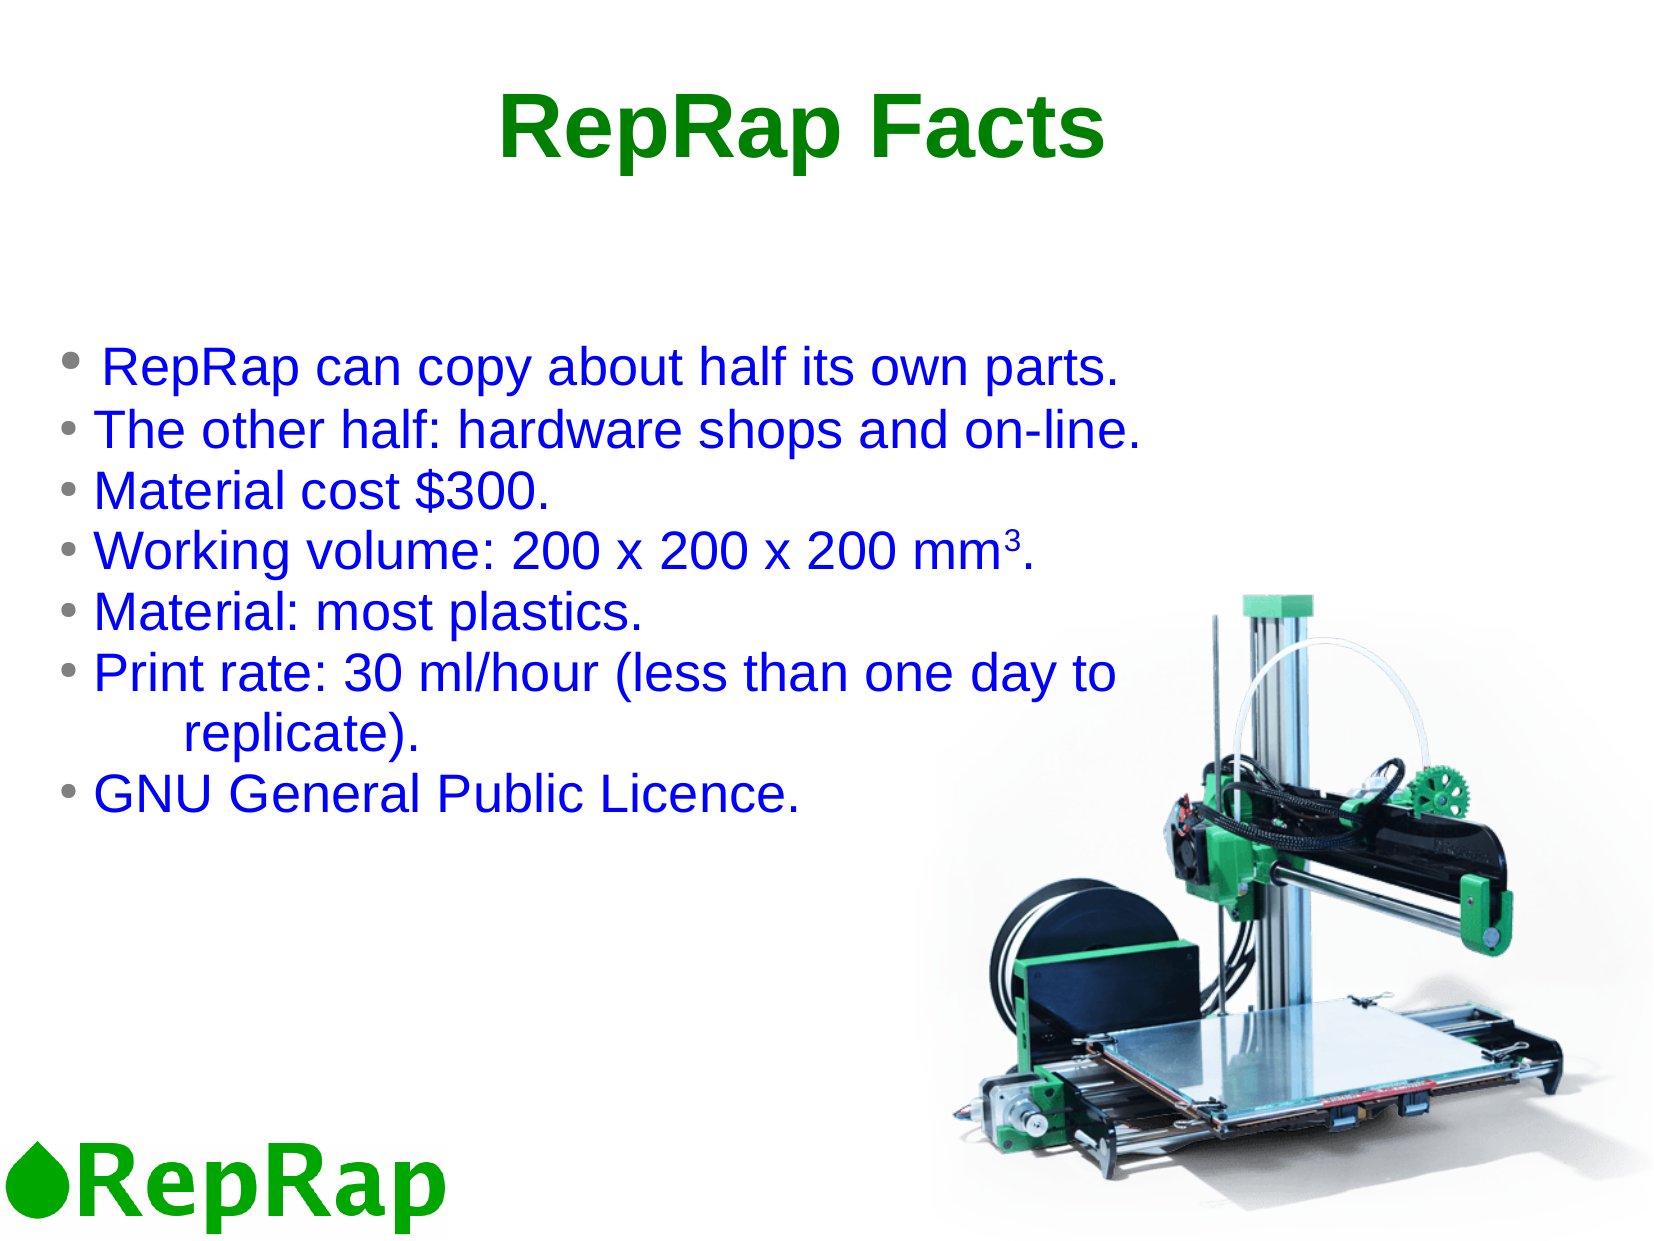

# RepRap Facts
 RepRap can copy about half its own parts.
 The other half: hardware shops and on-line.
 Material cost $300.
 Working volume: 200 x 200 x 200 mm3.
 Material: most plastics.
 Print rate: 30 ml/hour (less than one day to
 replicate).
 GNU General Public Licence.